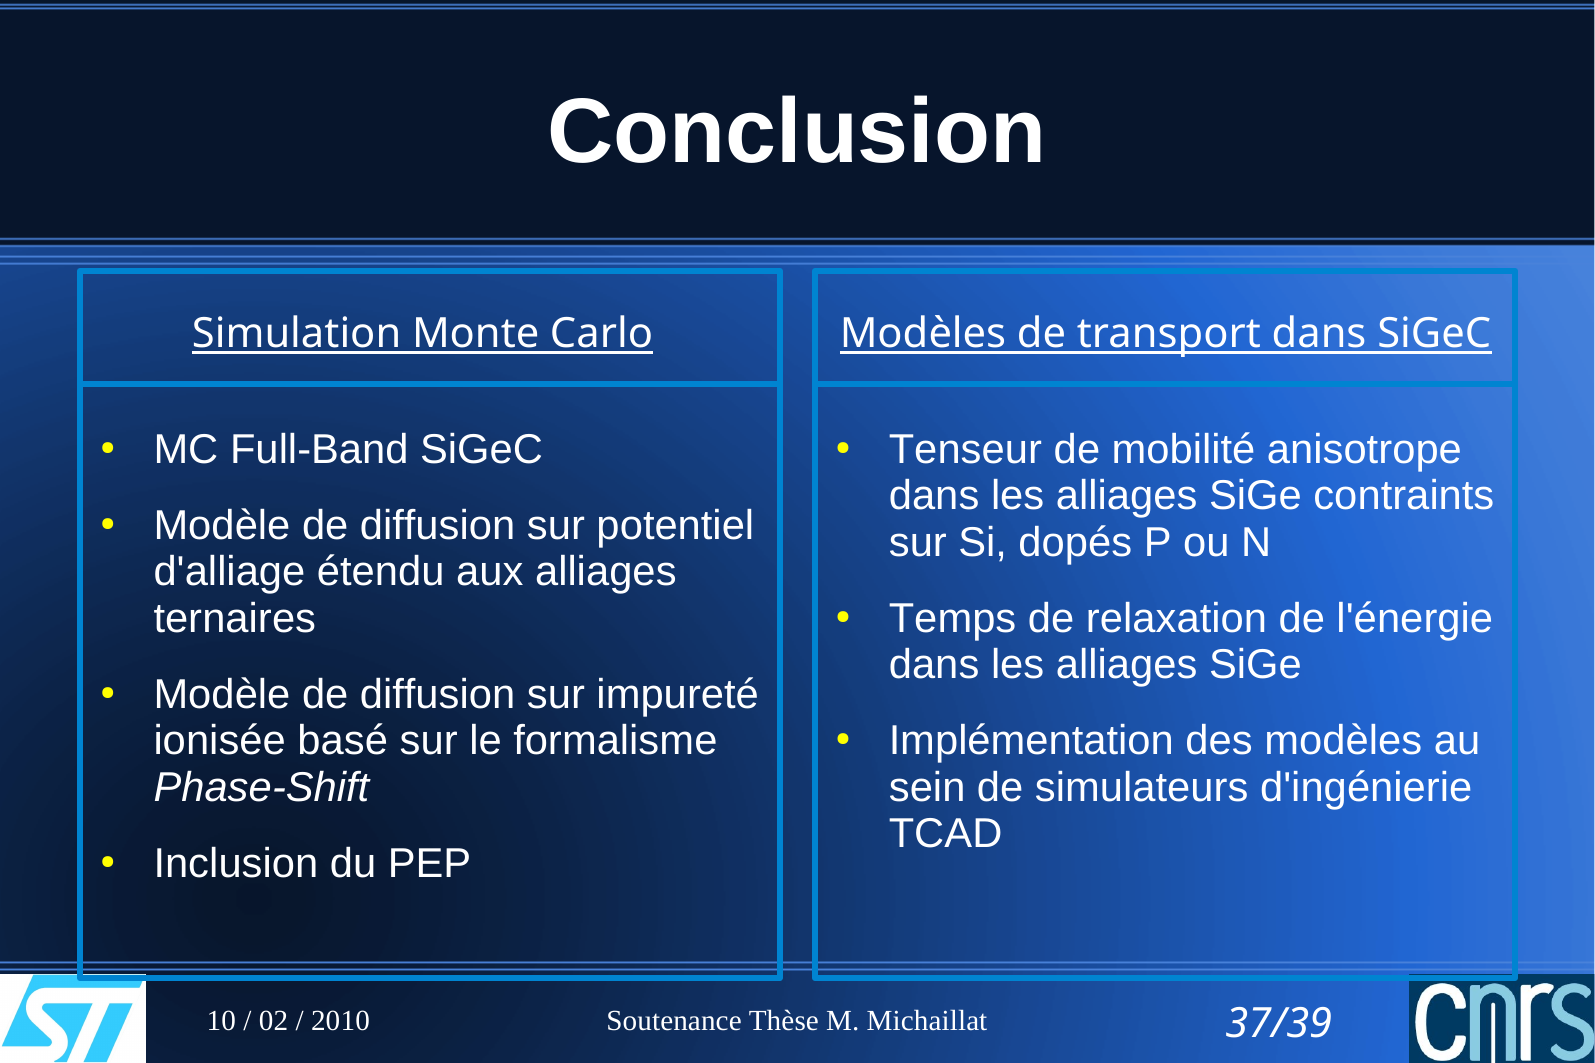

Conclusion
# MC Full-Band SiGeC
Modèle de diffusion sur potentiel d'alliage étendu aux alliages ternaires
Modèle de diffusion sur impureté ionisée basé sur le formalisme Phase-Shift
Inclusion du PEP
Tenseur de mobilité anisotrope dans les alliages SiGe contraints sur Si, dopés P ou N
Temps de relaxation de l'énergie dans les alliages SiGe
Implémentation des modèles au sein de simulateurs d'ingénierie TCAD
Simulation Monte Carlo
Modèles de transport dans SiGeC